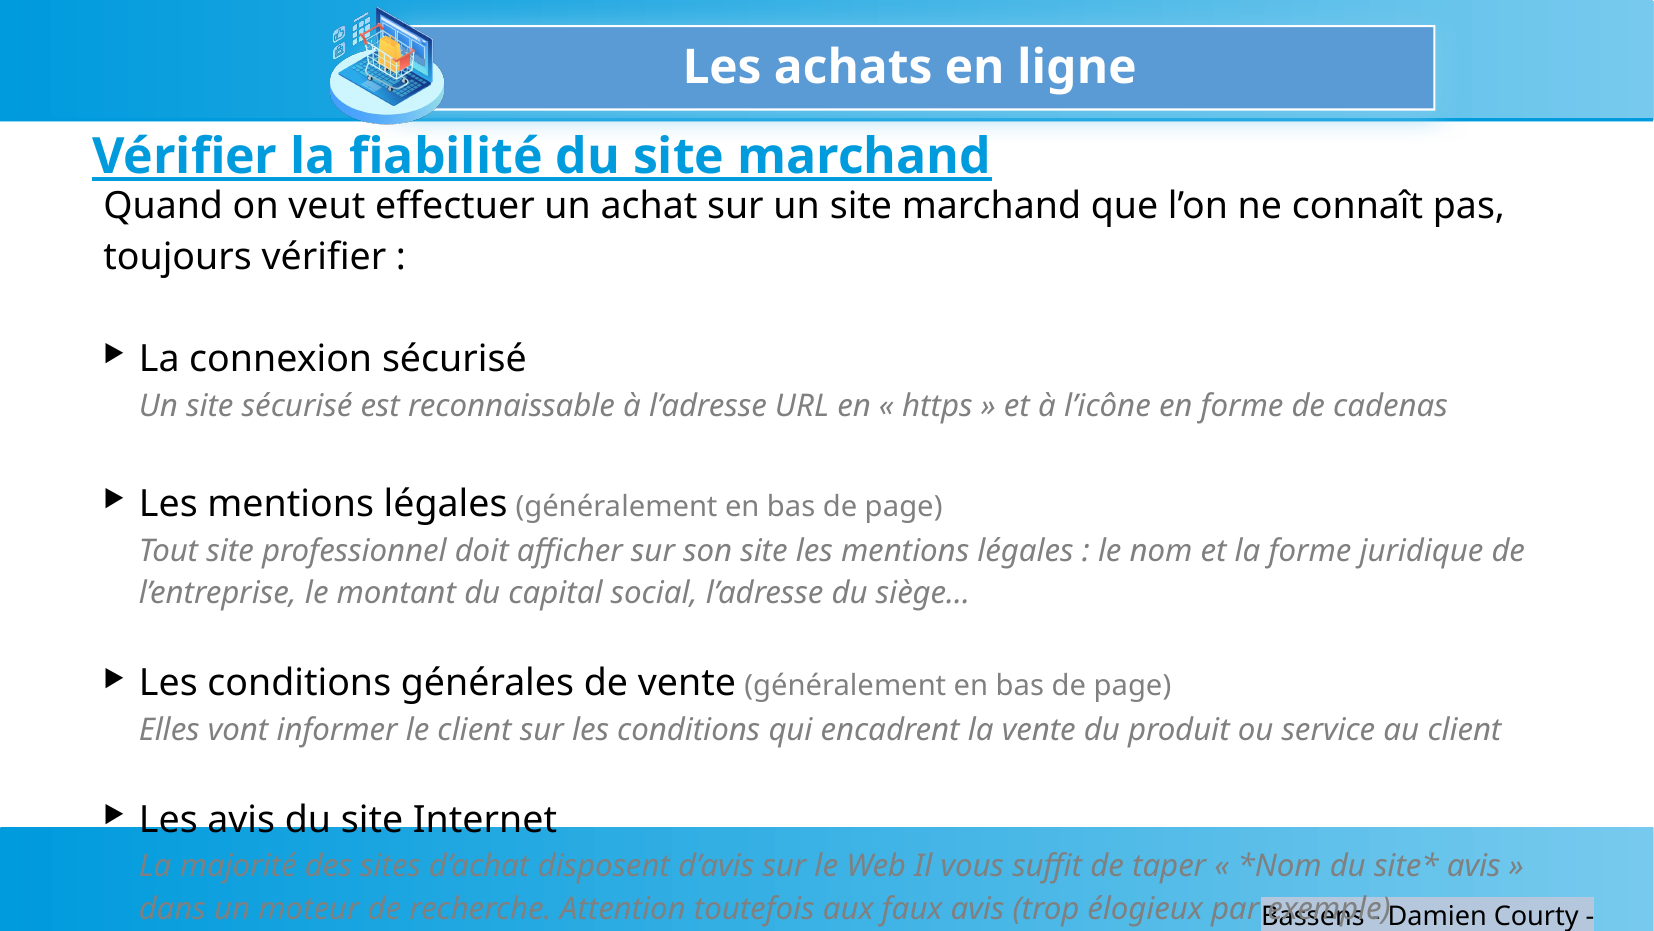

Les achats en ligne
Vérifier la fiabilité du site marchand
Quand on veut effectuer un achat sur un site marchand que l’on ne connaît pas, toujours vérifier :
La connexion sécurisé
Un site sécurisé est reconnaissable à l’adresse URL en « https » et à l’icône en forme de cadenas
Les mentions légales (généralement en bas de page)
Tout site professionnel doit afficher sur son site les mentions légales : le nom et la forme juridique de l’entreprise, le montant du capital social, l’adresse du siège…
Les conditions générales de vente (généralement en bas de page)
Elles vont informer le client sur les conditions qui encadrent la vente du produit ou service au client
Les avis du site Internet
La majorité des sites d’achat disposent d’avis sur le Web Il vous suffit de taper « *Nom du site* avis » dans un moteur de recherche. Attention toutefois aux faux avis (trop élogieux par exemple)
Bassens - Damien Courty - 2024